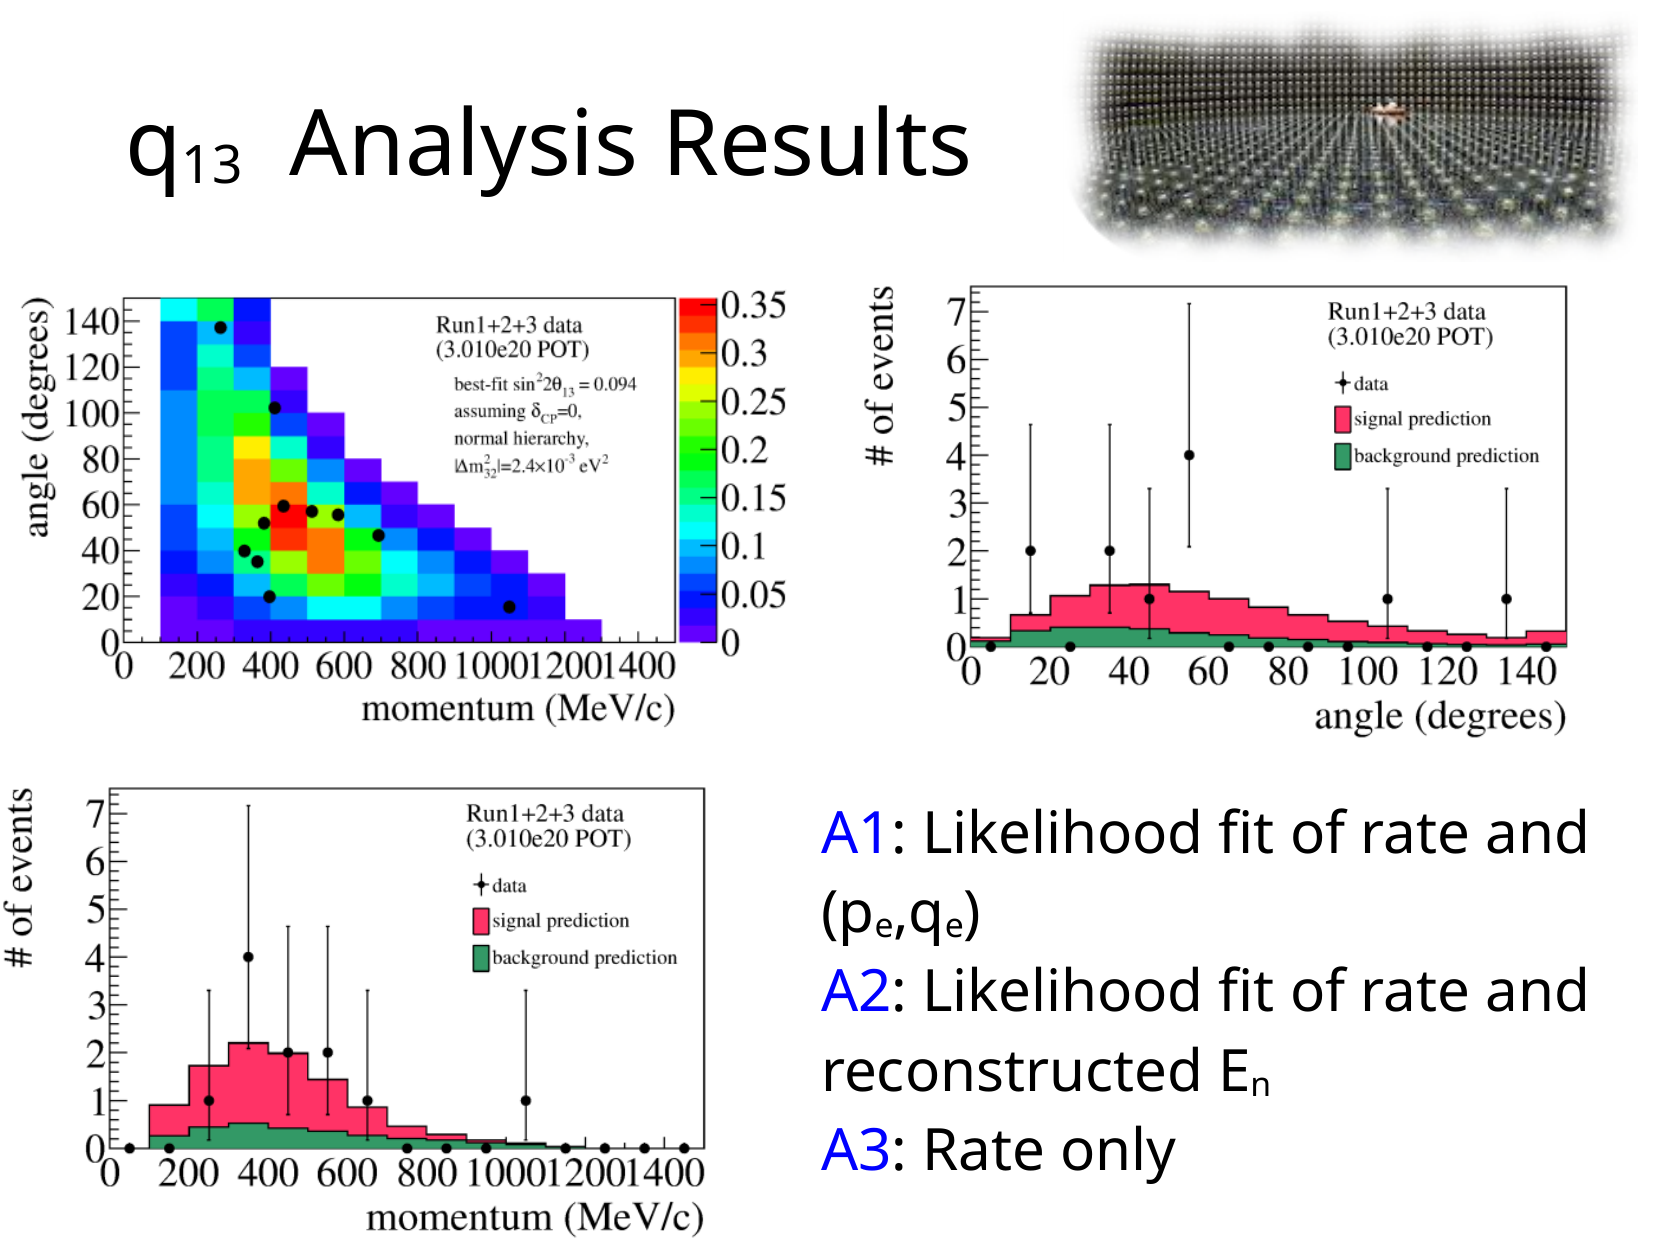

# q13 Analysis Results
A1: Likelihood fit of rate and
(pe,qe)
A2: Likelihood fit of rate and
reconstructed En
A3: Rate only